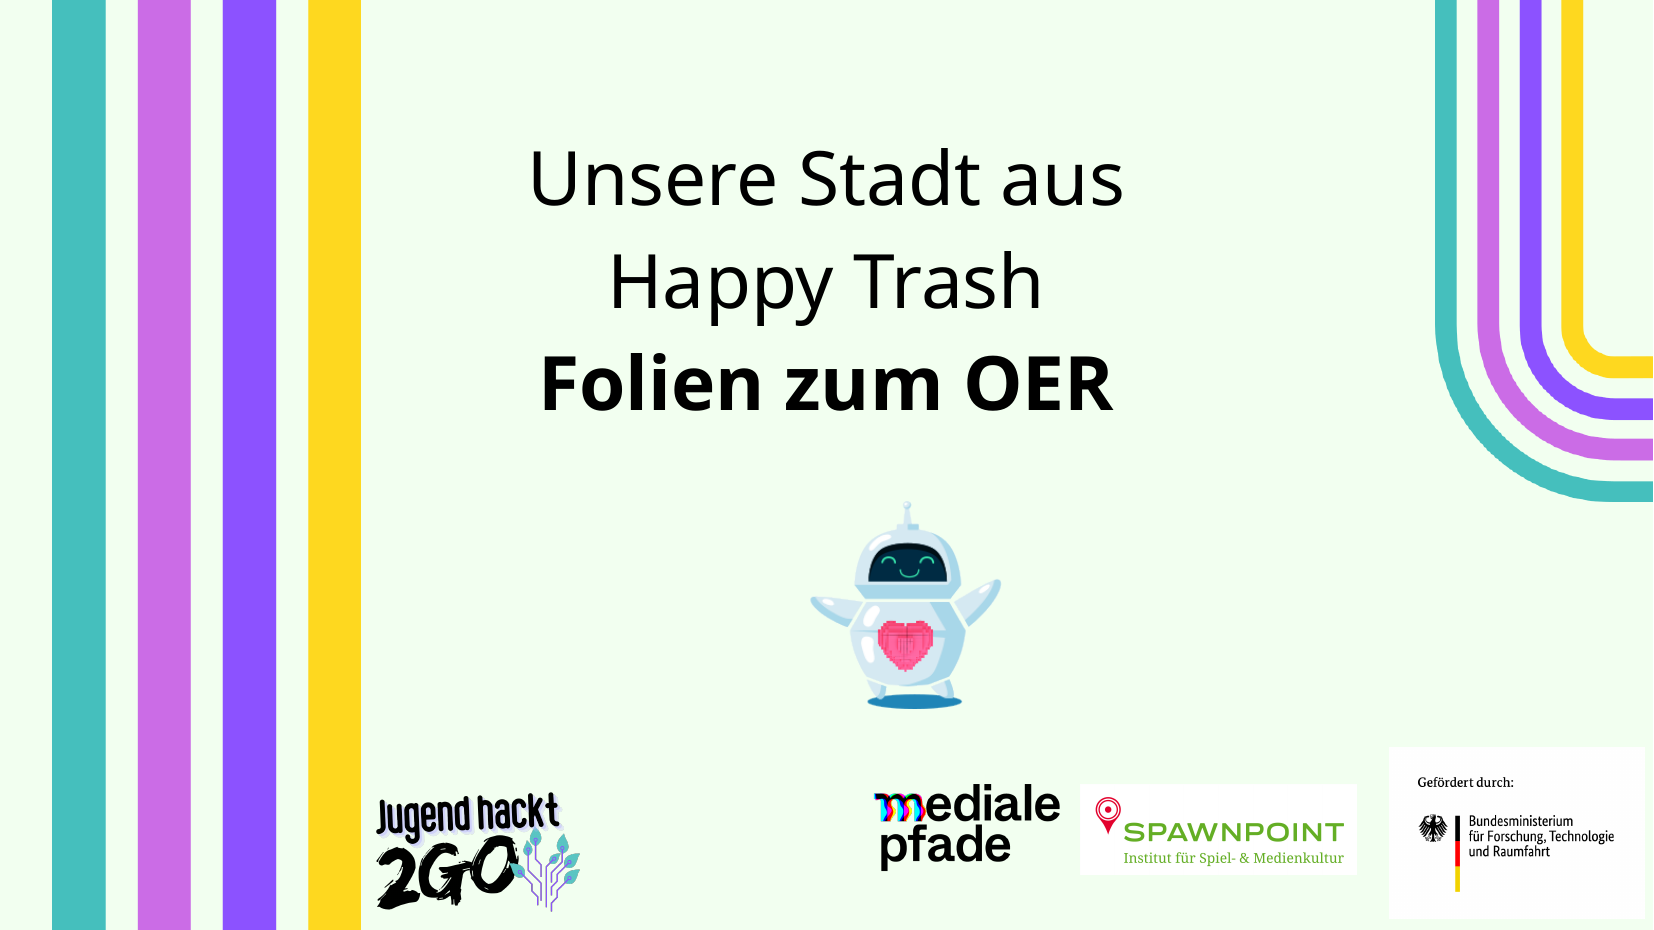

Unsere Stadt aus Happy Trash
Folien zum OER